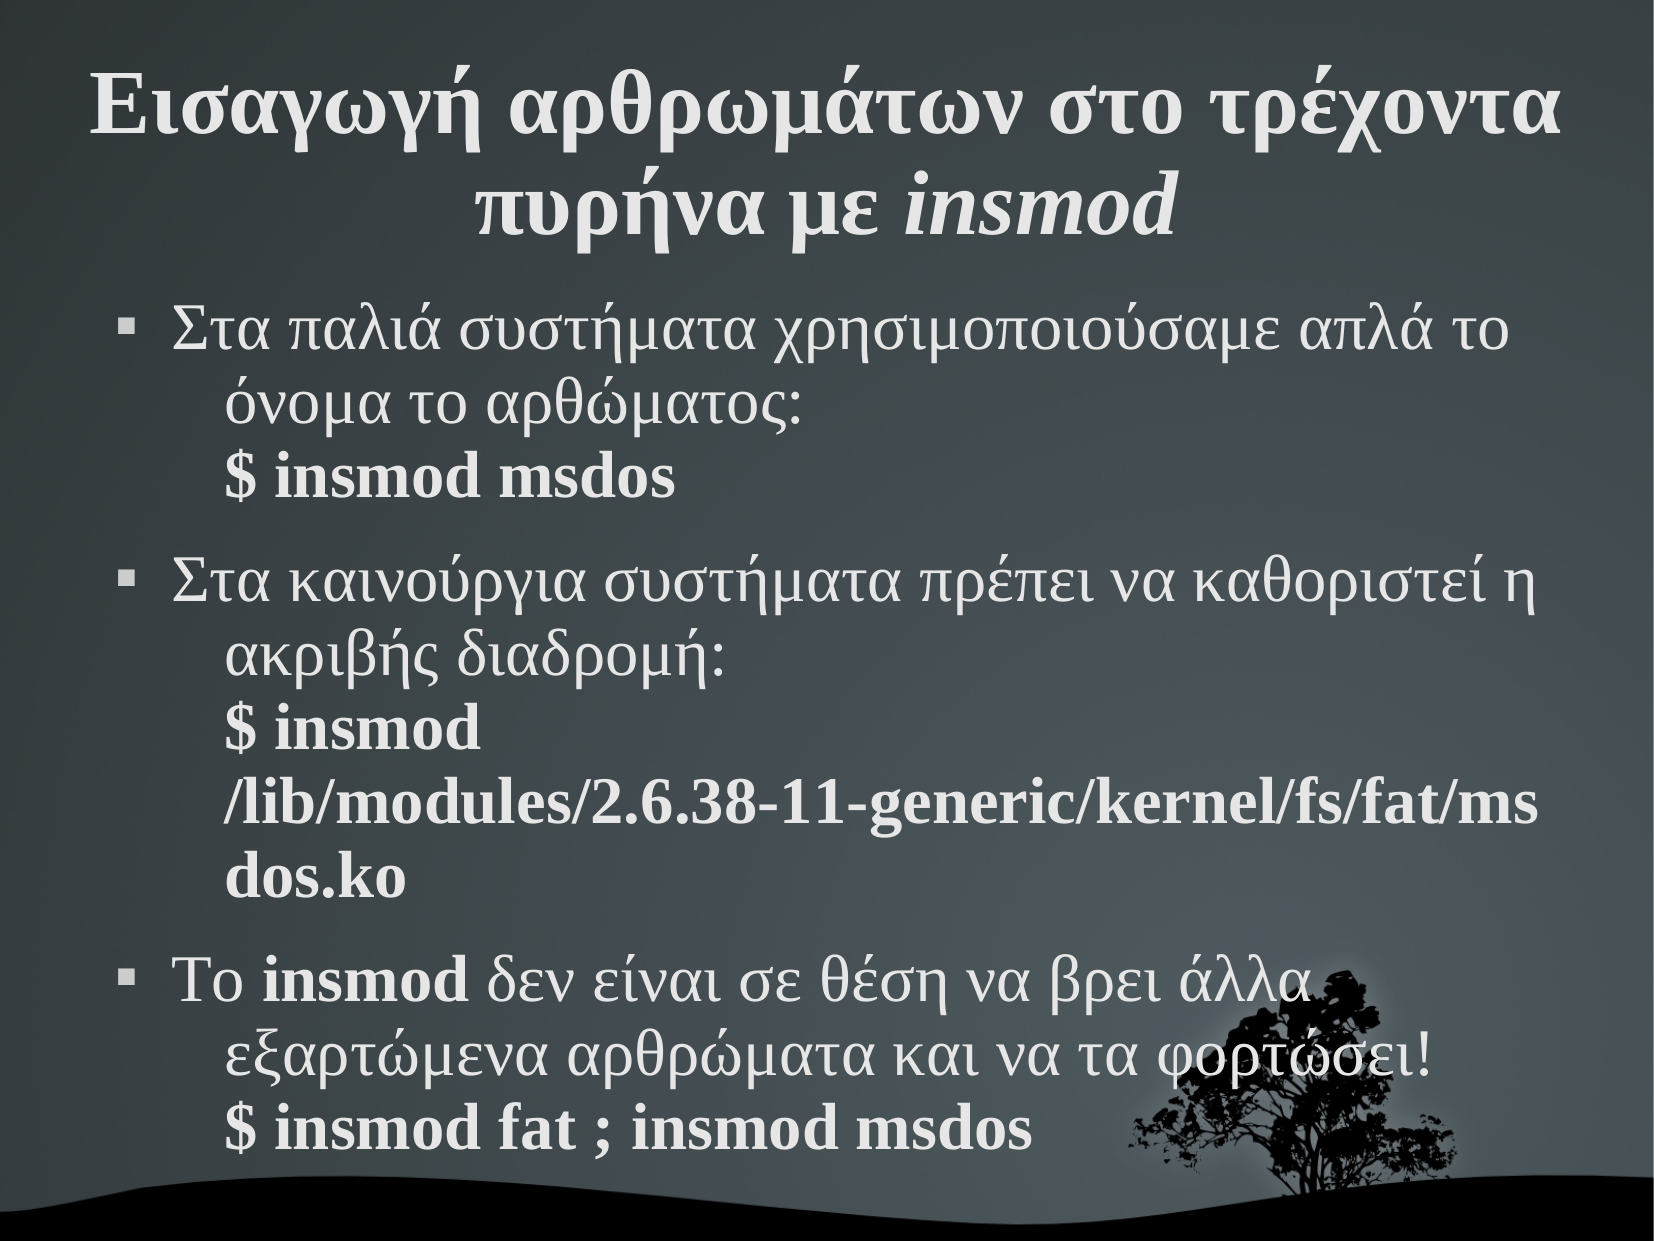

# Εισαγωγή αρθρωμάτων στο τρέχοντα πυρήνα με insmod
Στα παλιά συστήματα χρησιμοποιούσαμε απλά το όνομα το αρθώματος:
$ insmod msdos
Στα καινούργια συστήματα πρέπει να καθοριστεί η ακριβής διαδρομή:
$ insmod /lib/modules/2.6.38-11-generic/kernel/fs/fat/msdos.ko
Το insmod δεν είναι σε θέση να βρει άλλα εξαρτώμενα αρθρώματα και να τα φορτώσει!
$ insmod fat ; insmod msdos